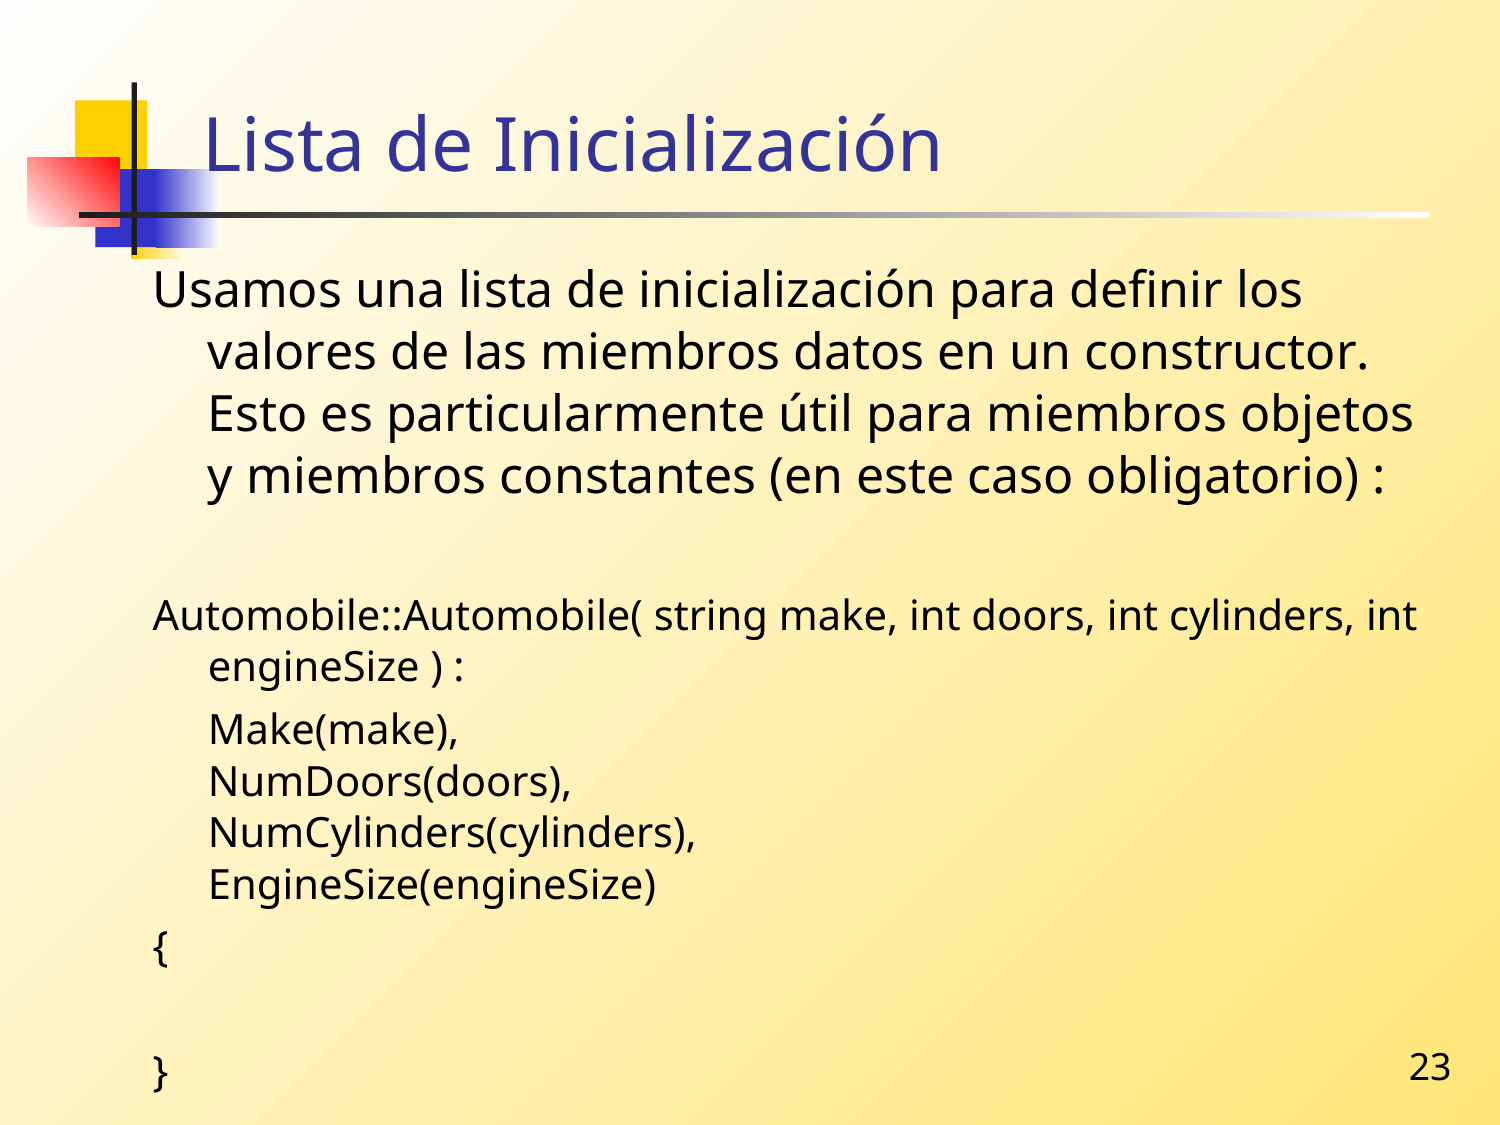

# Lista de Inicialización
Usamos una lista de inicialización para definir los valores de las miembros datos en un constructor. Esto es particularmente útil para miembros objetos y miembros constantes (en este caso obligatorio) :
Automobile::Automobile( string make, int doors, int cylinders, int engineSize ) :
	Make(make),
NumDoors(doors),
NumCylinders(cylinders),
EngineSize(engineSize)‏
{
}
23